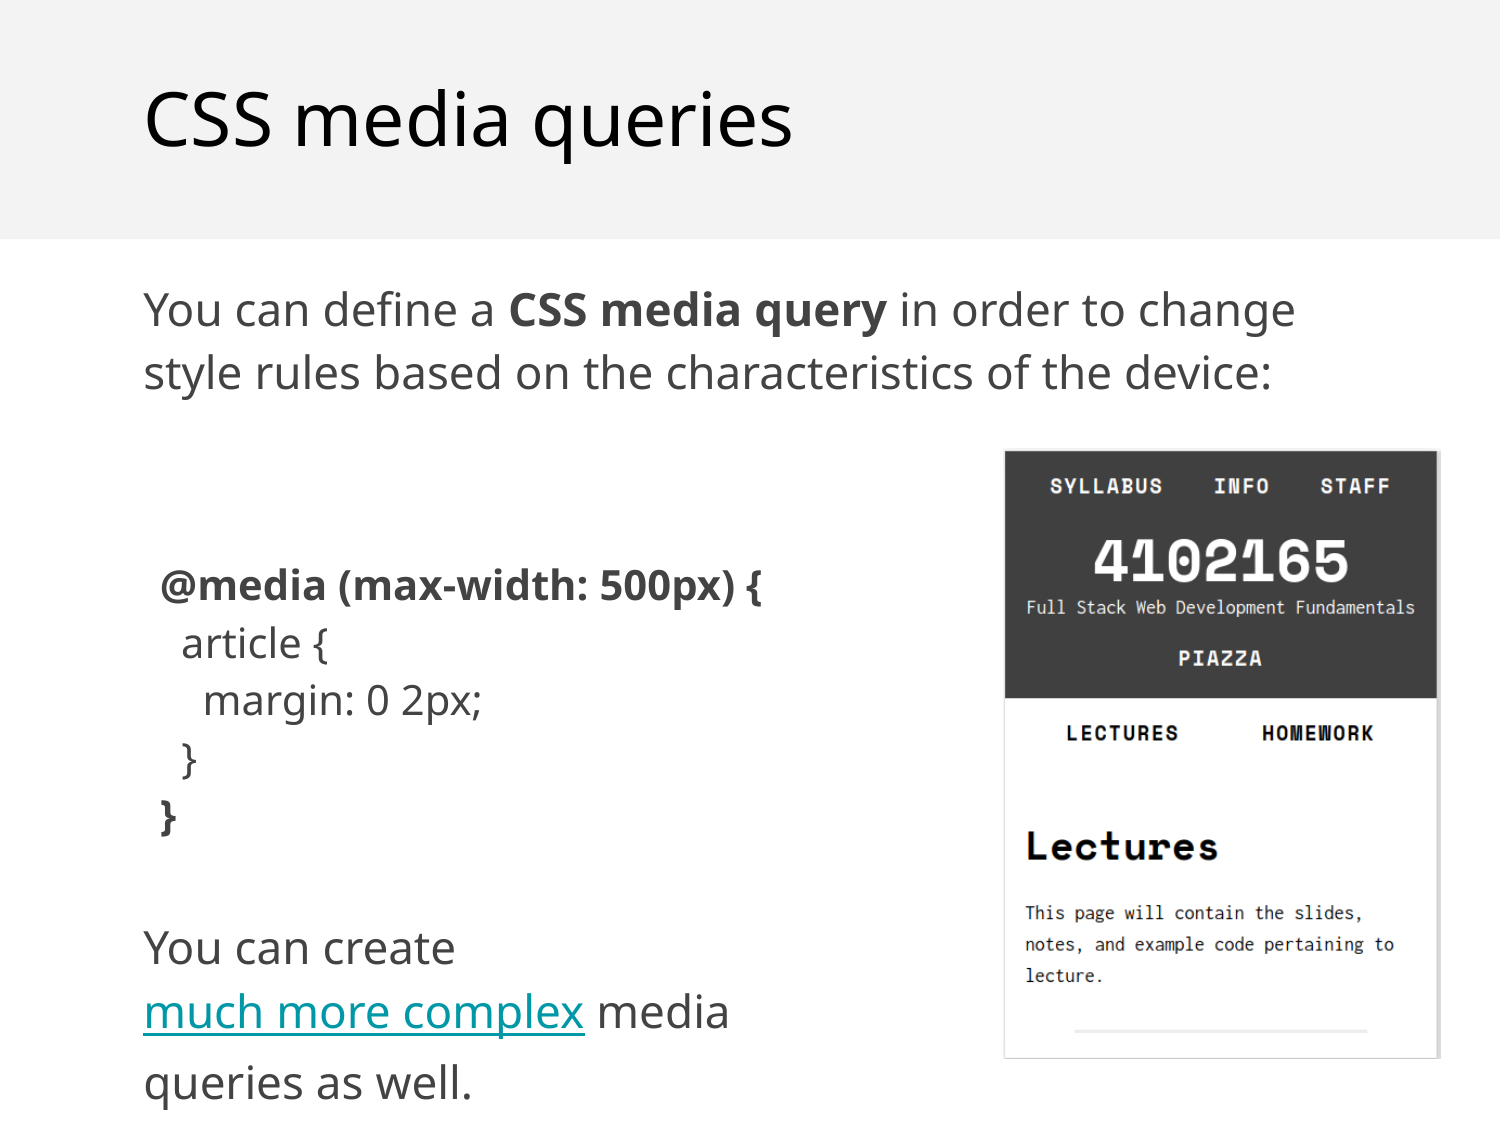

# CSS media queries
You can define a CSS media query in order to change style rules based on the characteristics of the device:
@media (max-width: 500px) {
 article {
 margin: 0 2px;
 }
}
You can create much more complex media queries as well.